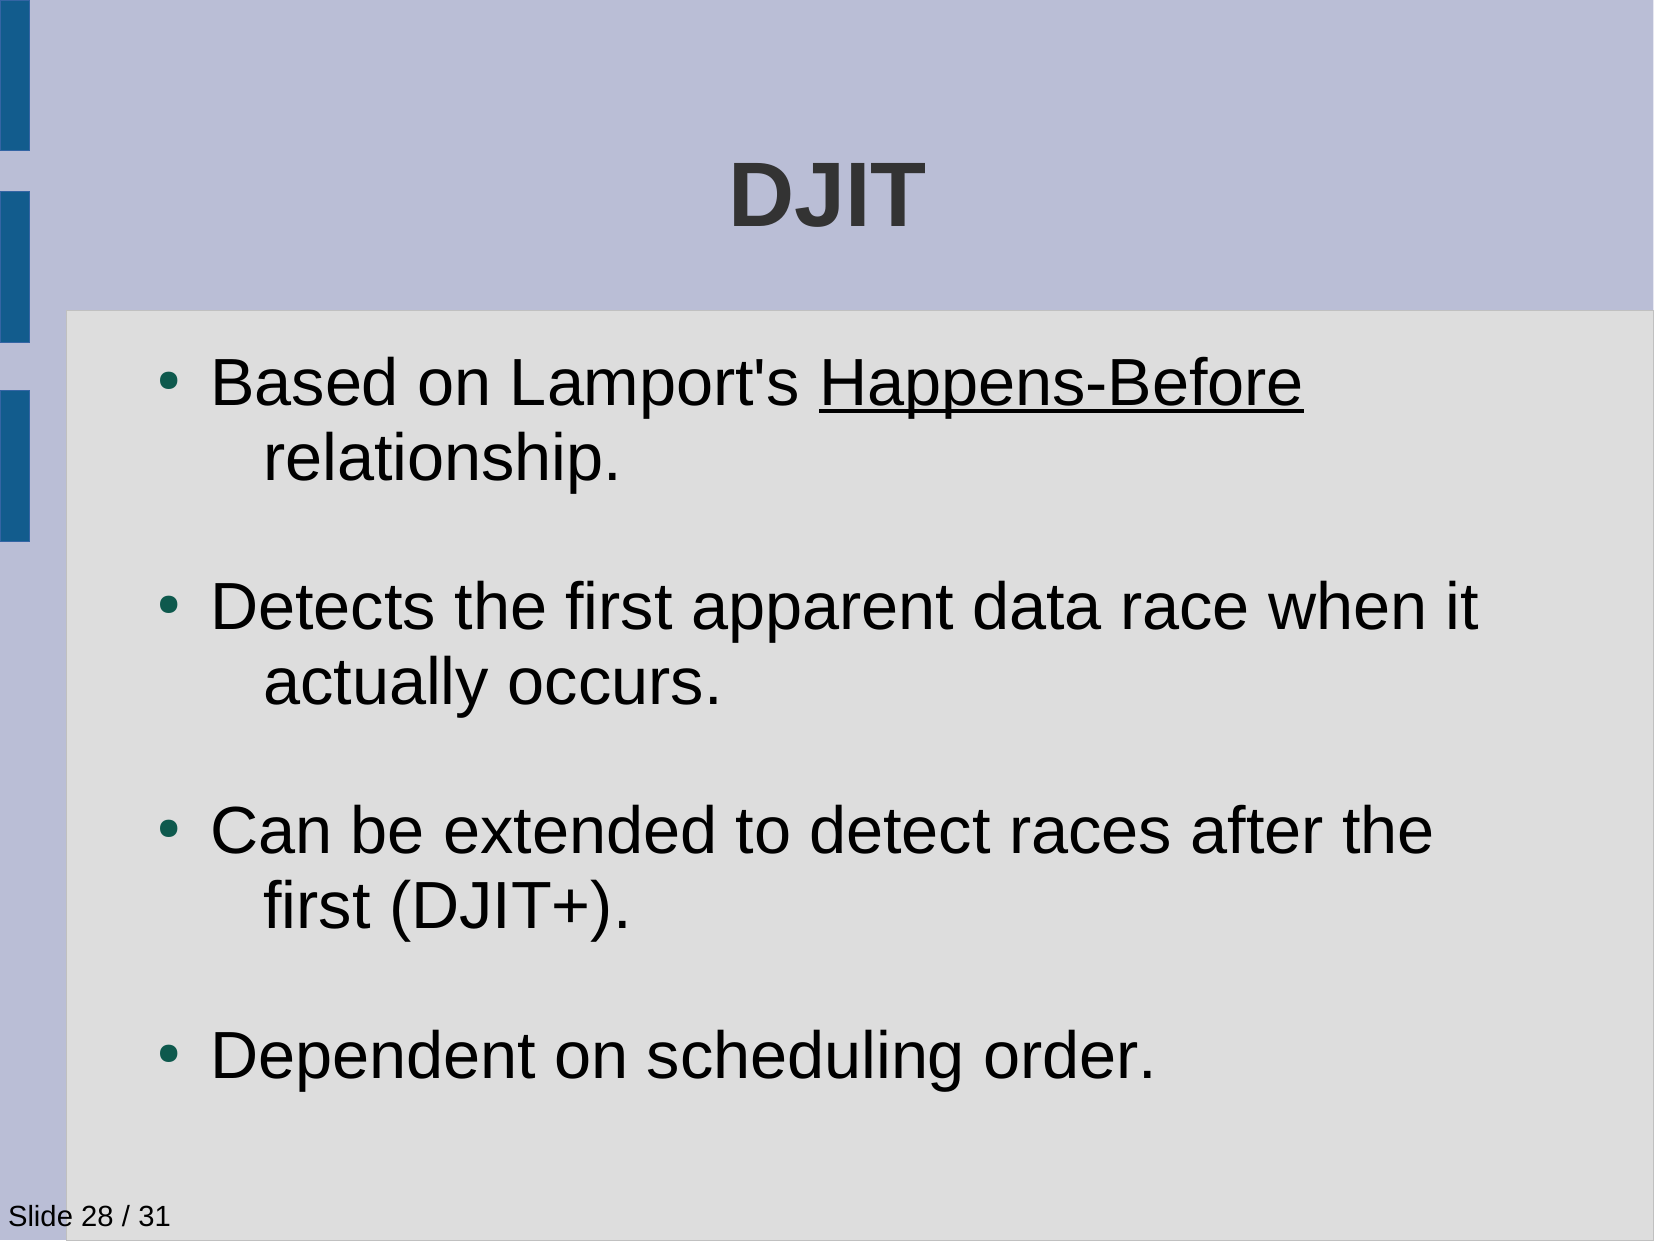

# DJIT
Based on Lamport's Happens-Before relationship.
Detects the first apparent data race when it actually occurs.
Can be extended to detect races after the first (DJIT+).
Dependent on scheduling order.
Slide 28 / 31